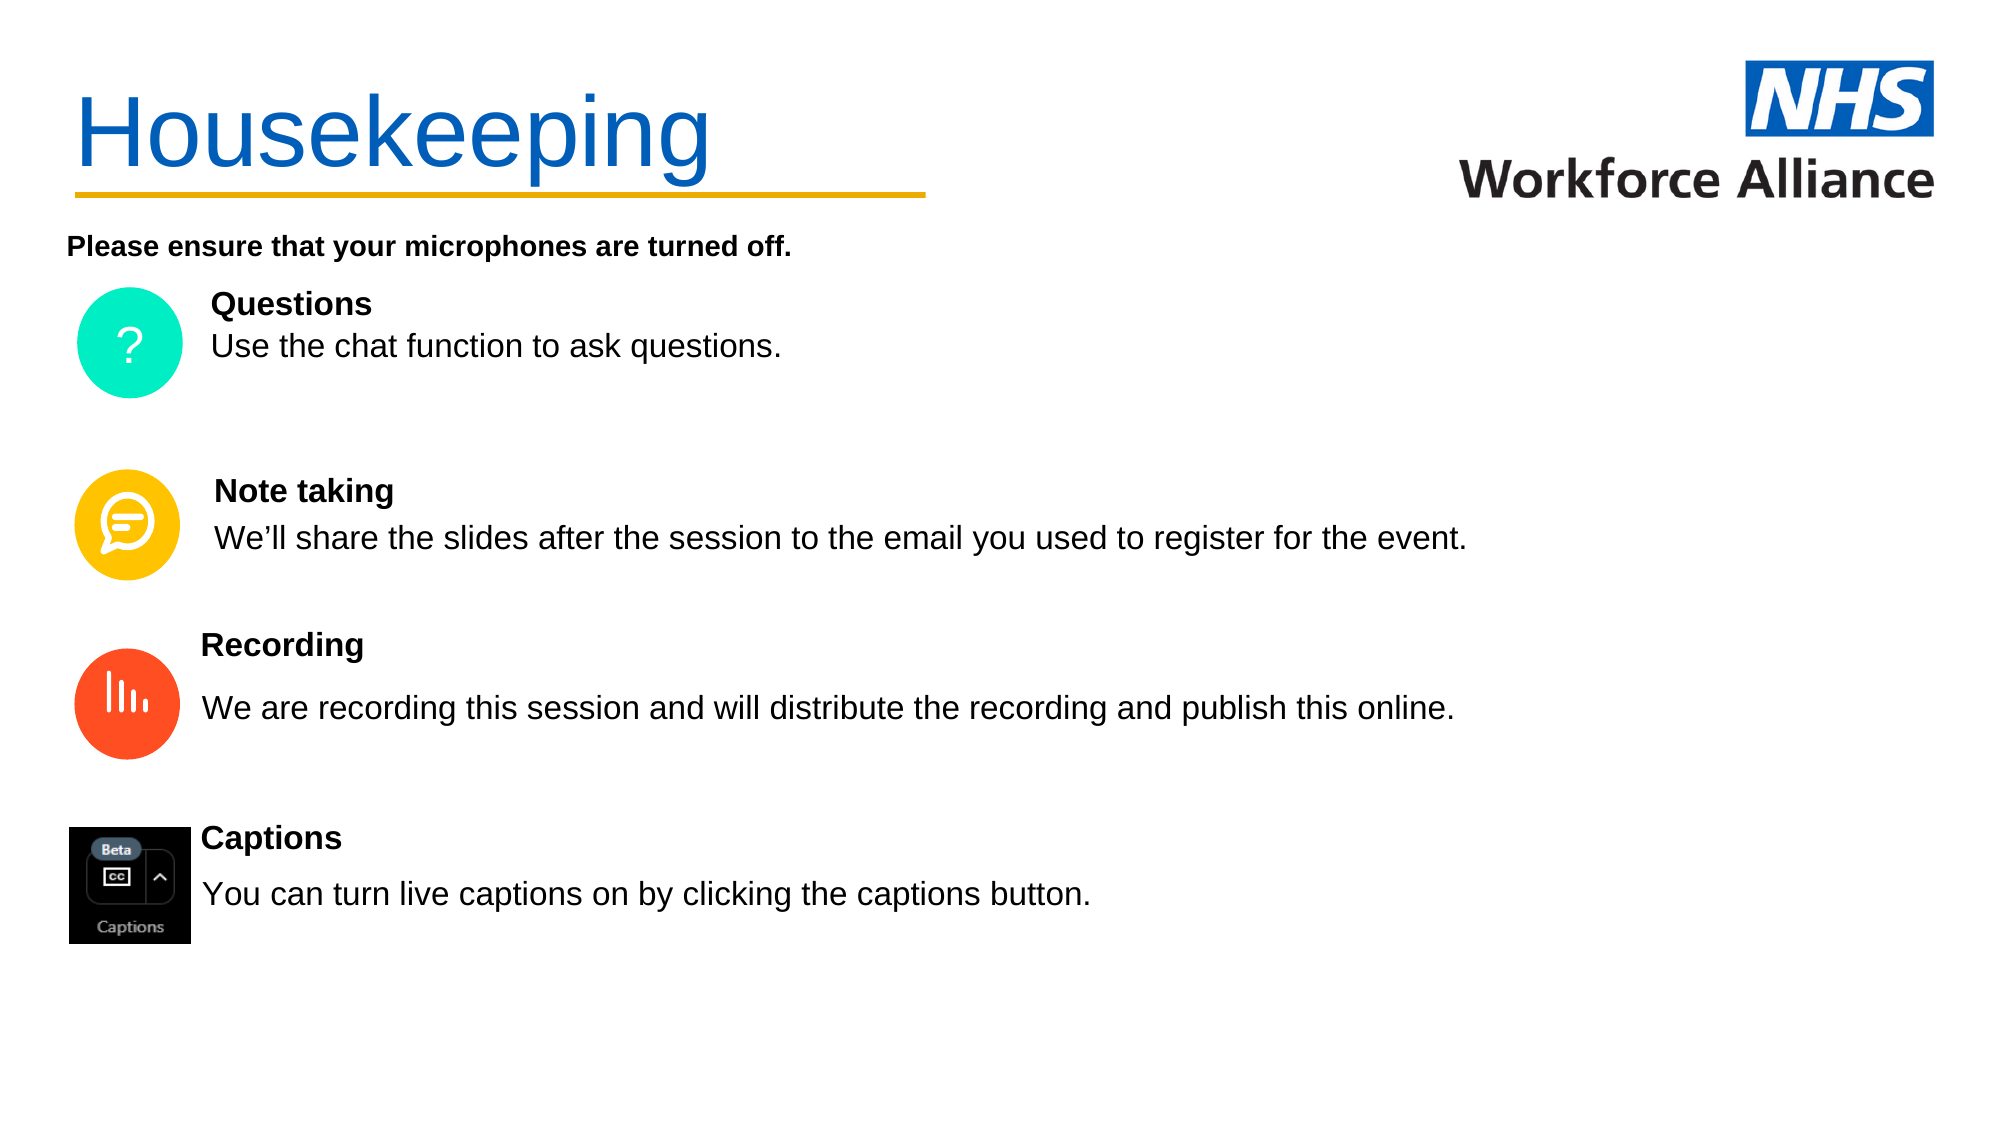

Housekeeping
Please ensure that your microphones are turned off.
Questions
?
Use the chat function to ask questions.
Note taking
We’ll share the slides after the session to the email you used to register for the event.
Recording
We are recording this session and will distribute the recording and publish this online.
Captions
You can turn live captions on by clicking the captions button.
Lorem ipsum dolor sit amet, consectetur adipiscing elit, sed do eiusmod tempor incididunt ut labore